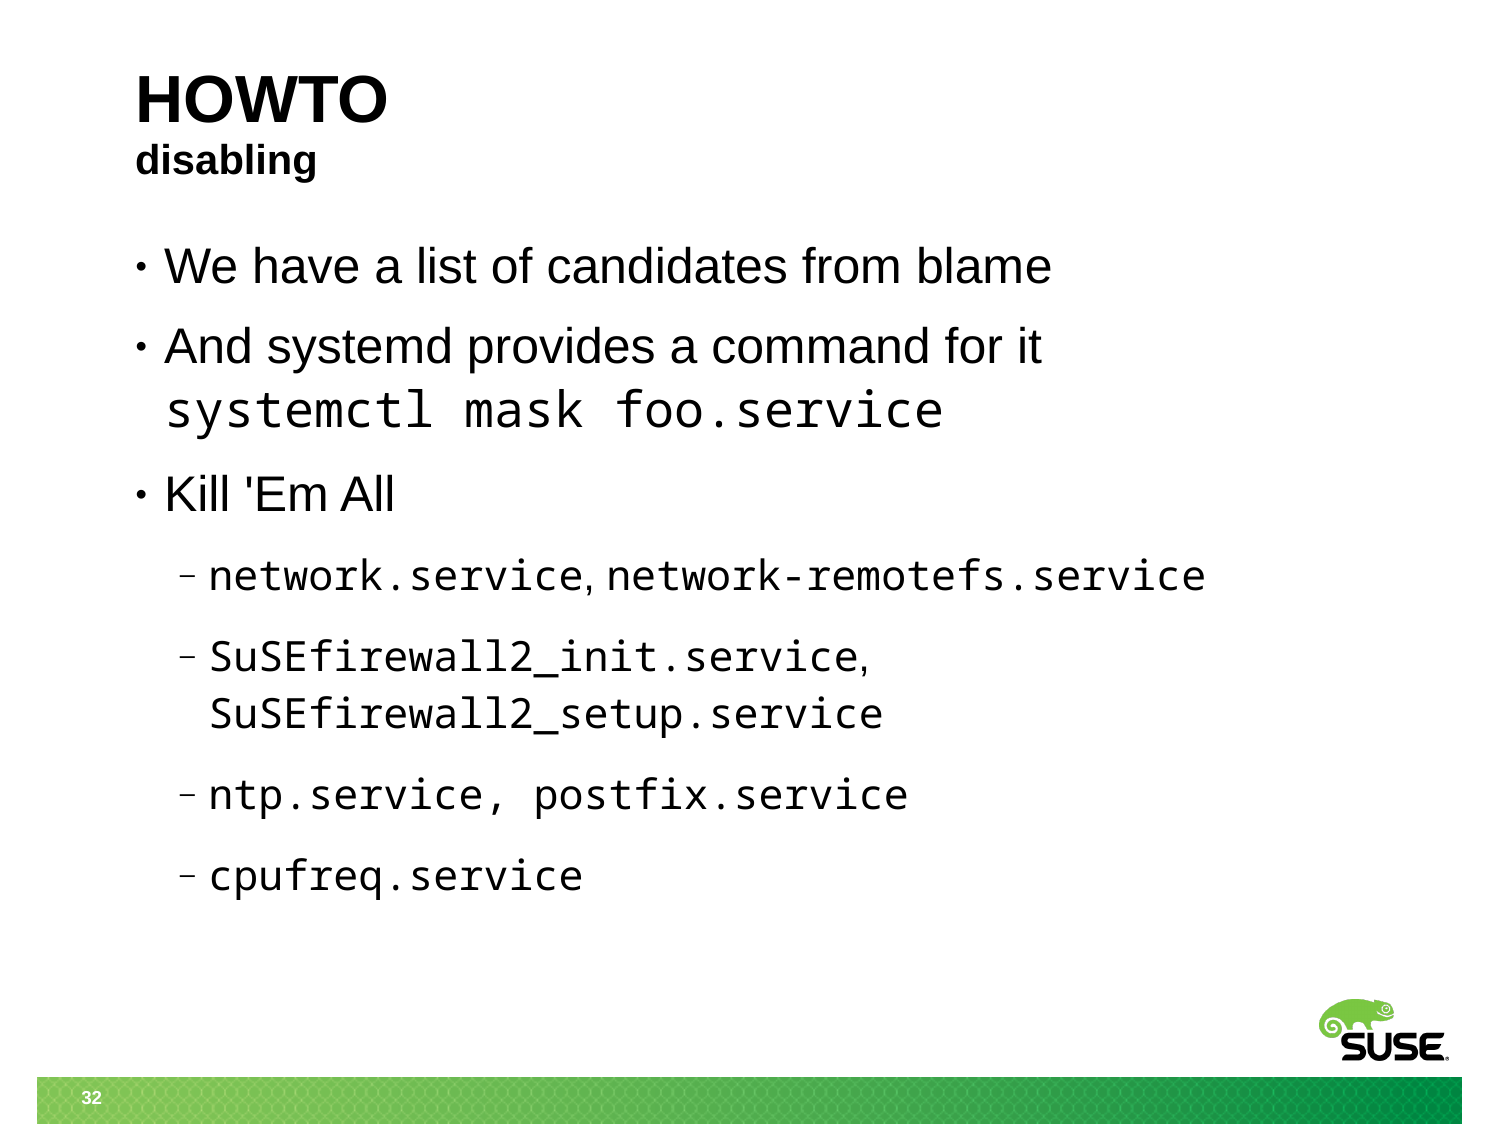

# HOWTO disabling
We have a list of candidates from blame
And systemd provides a command for it
systemctl mask foo.service
Kill 'Em All
network.service, network-remotefs.service
SuSEfirewall2_init.service, SuSEfirewall2_setup.service
ntp.service, postfix.service
cpufreq.service